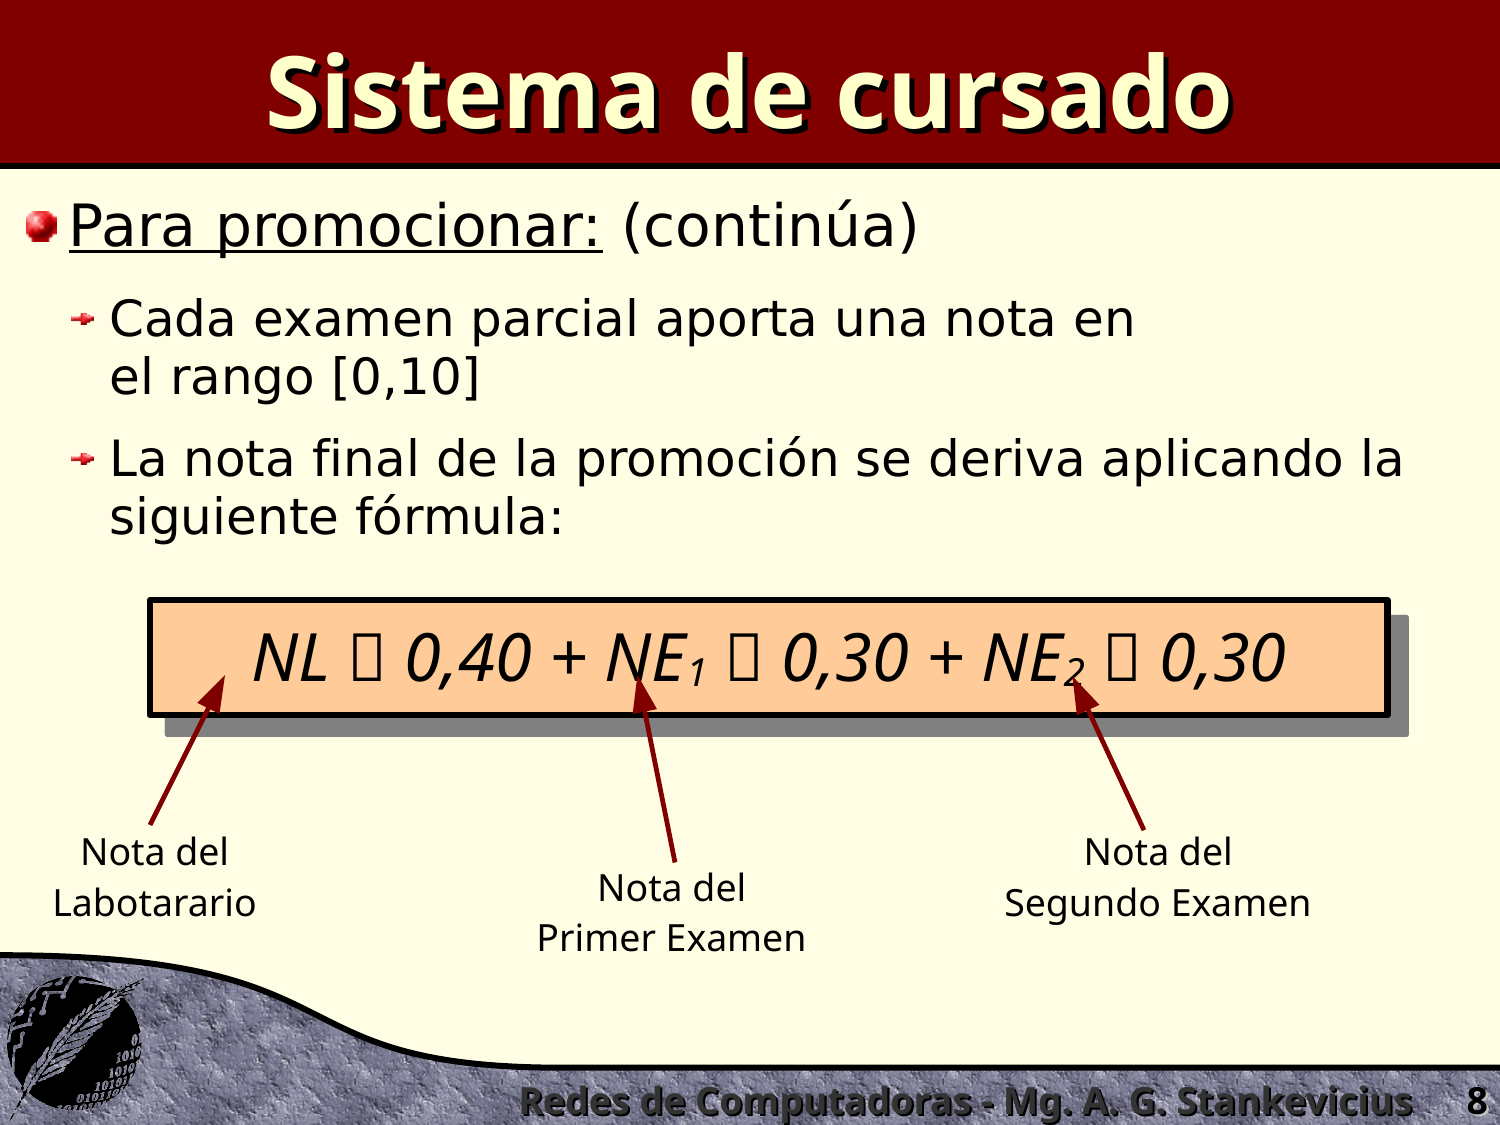

# Sistema de cursado
Para promocionar: (continúa)
Cada examen parcial aporta una nota en
el rango [0,10]
La nota final de la promoción se deriva aplicando la siguiente fórmula:
NL  0,40 + NE1  0,30 + NE2  0,30
Nota del
Labotarario
Nota del
Primer Examen
Nota del
Segundo Examen
8